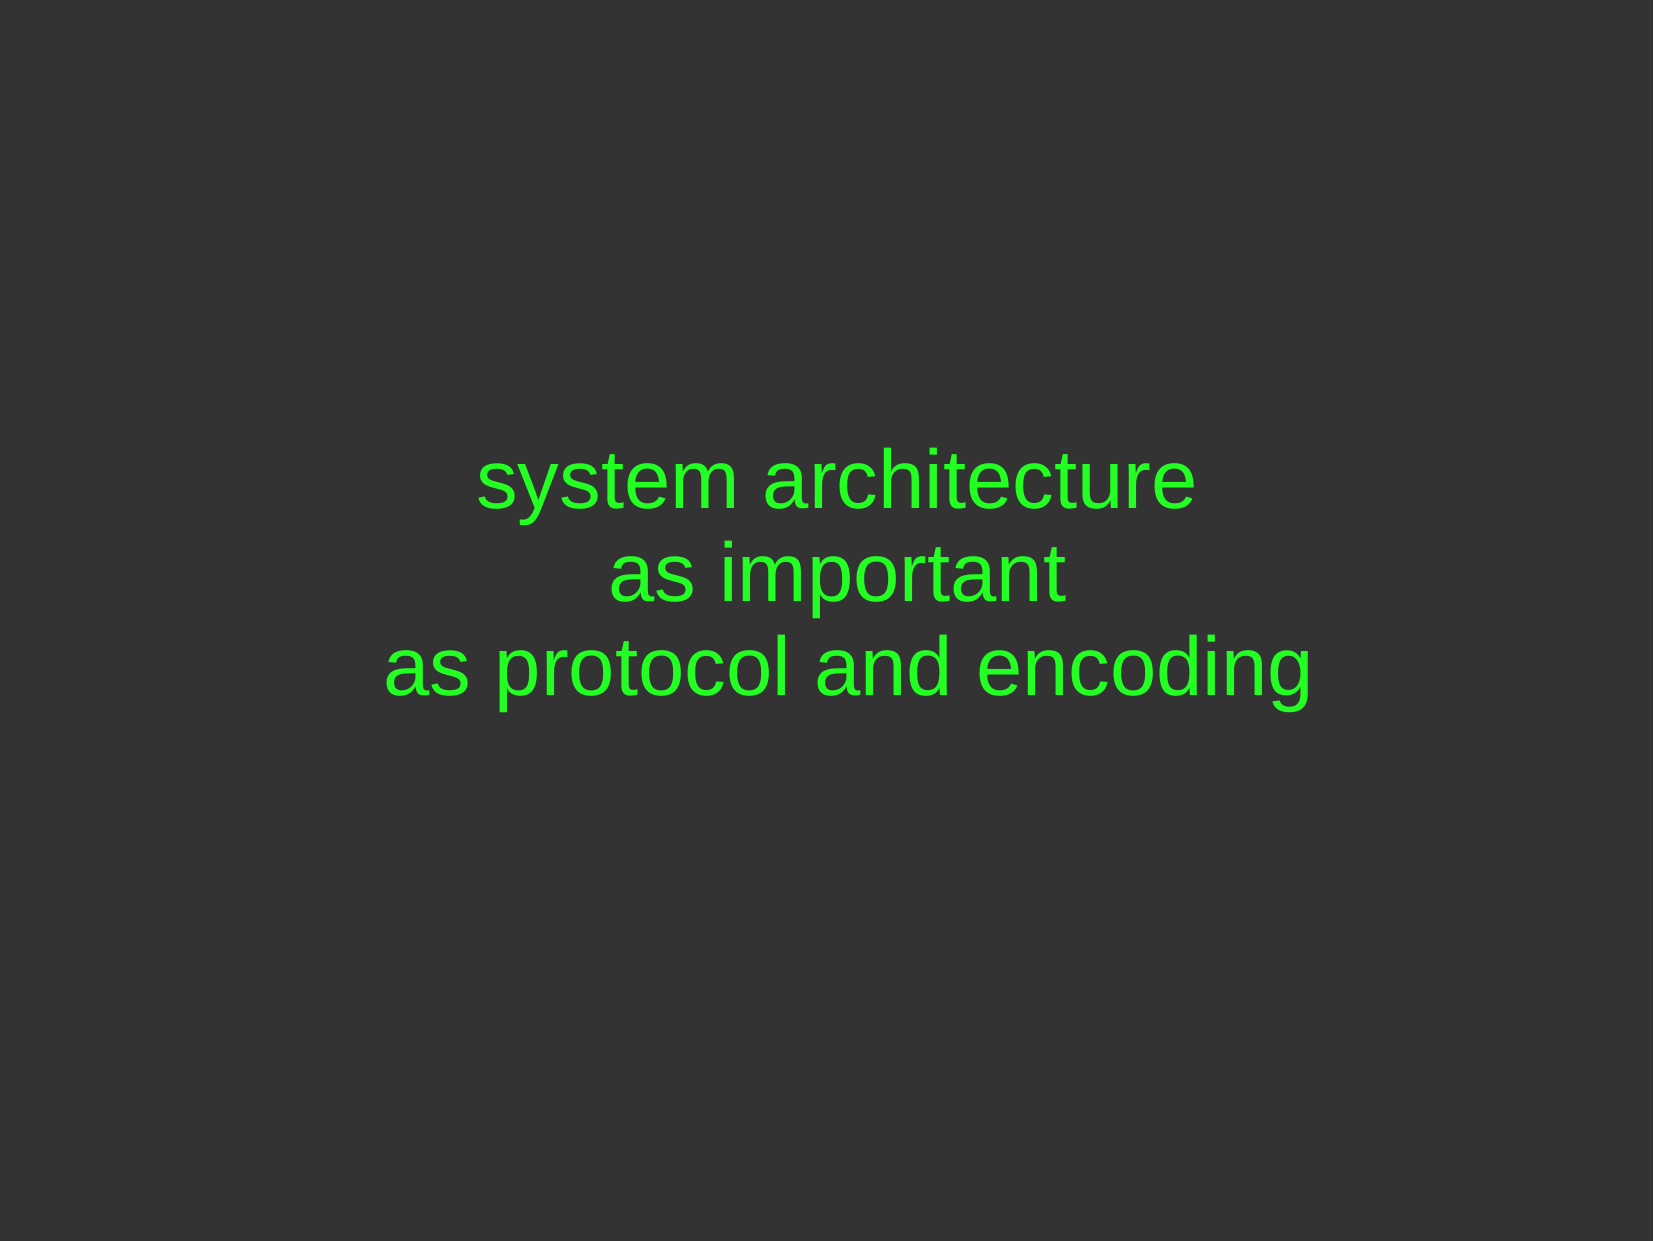

# system architecture
as important
as protocol and encoding